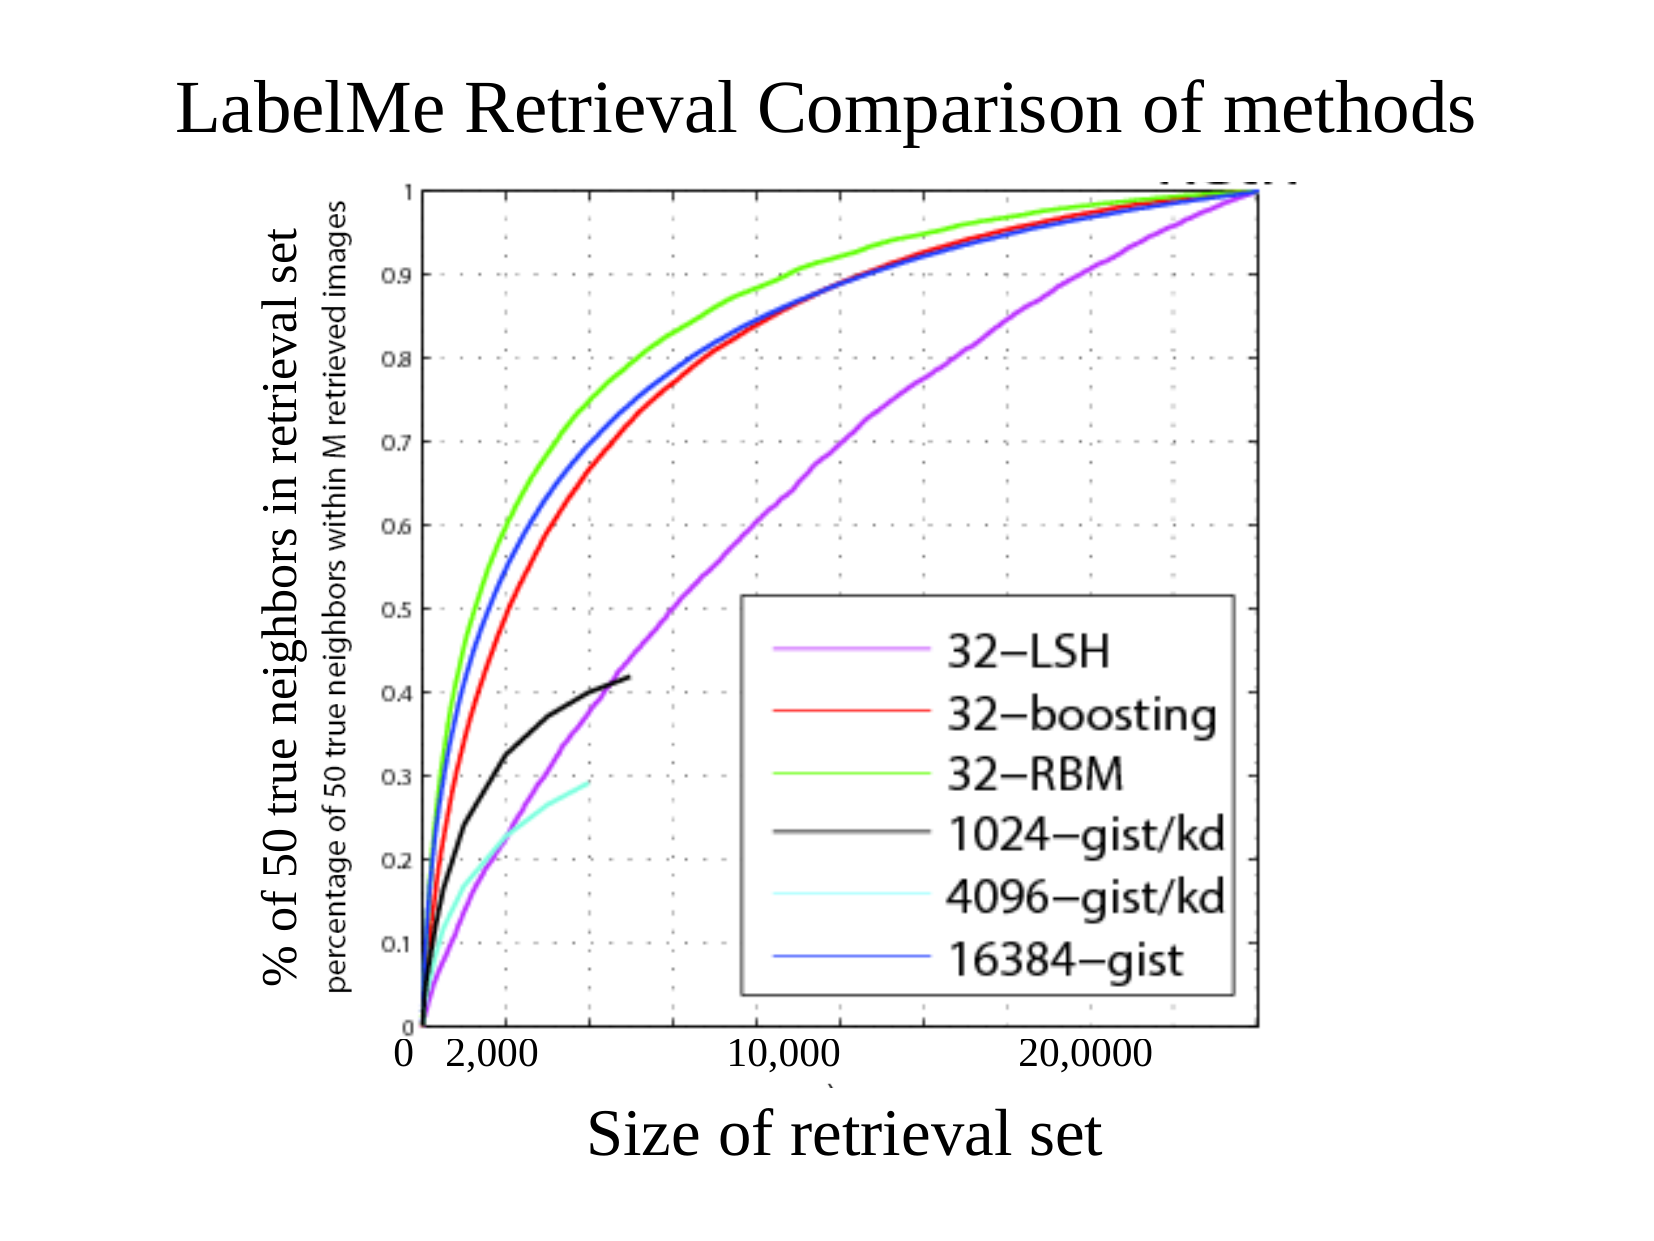

# LabelMe Retrieval Comparison of methods
0 2,000 10,000 20,0000
% of 50 true neighbors in retrieval set
Size of retrieval set